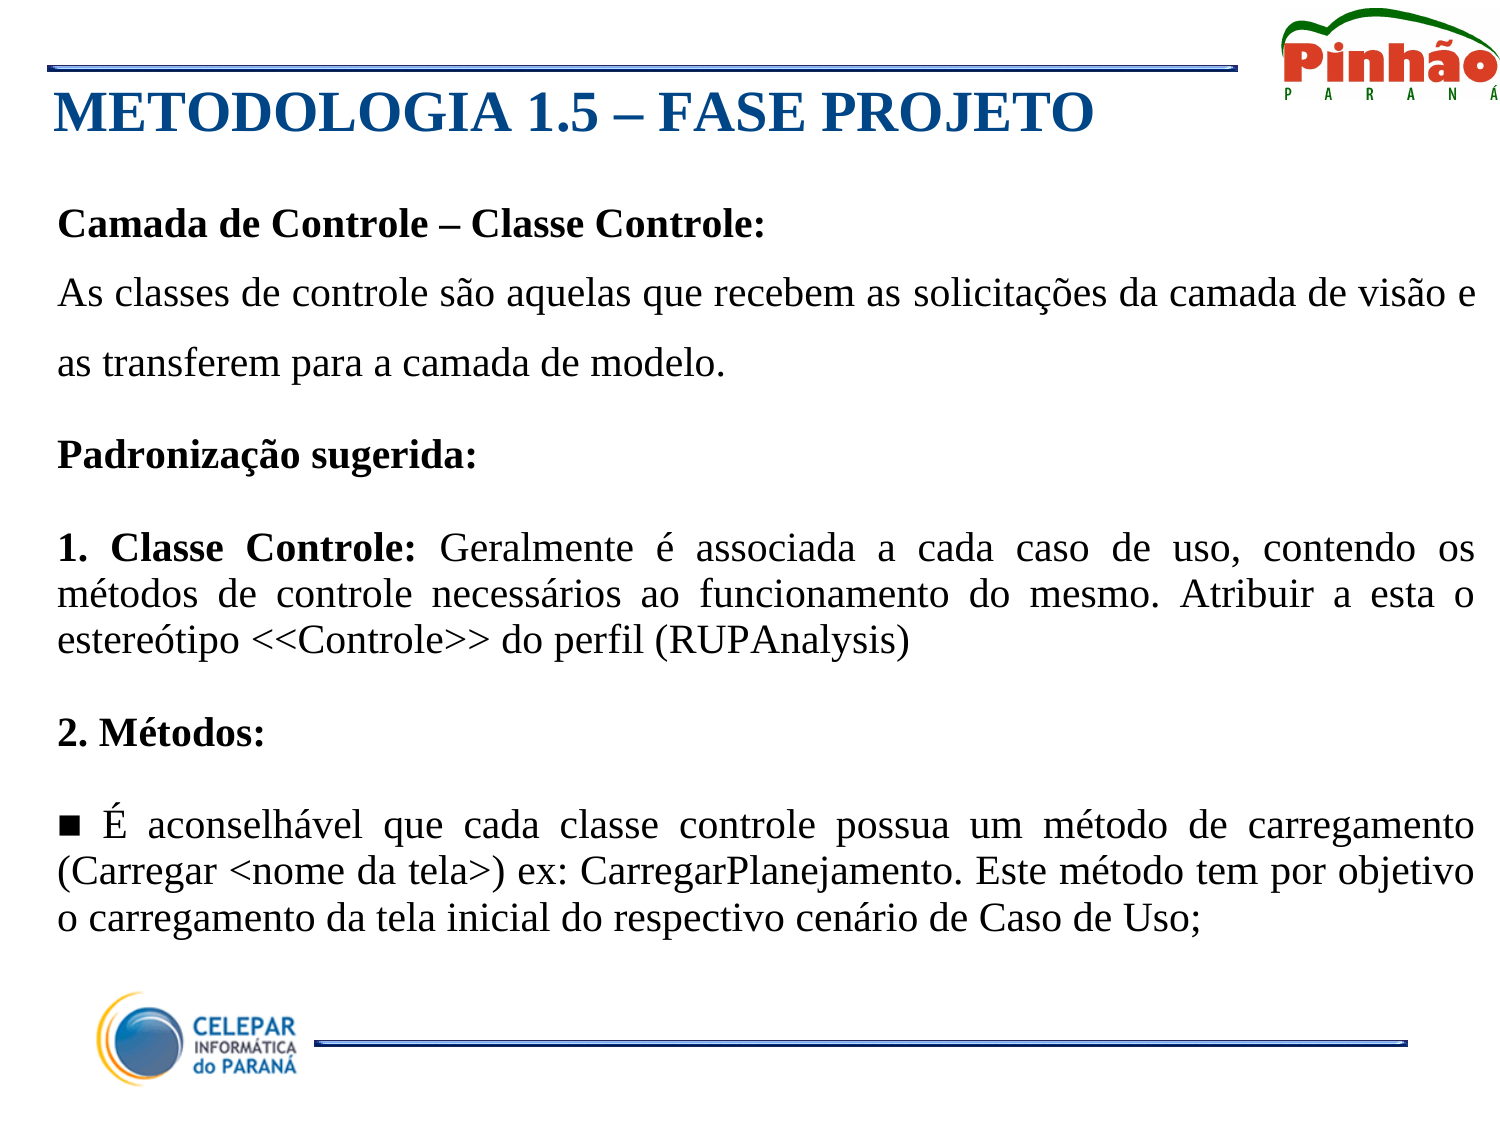

METODOLOGIA 1.5 – FASE PROJETO
Camada de Controle – Classe Controle:
As classes de controle são aquelas que recebem as solicitações da camada de visão e as transferem para a camada de modelo.
Padronização sugerida:
1. Classe Controle: Geralmente é associada a cada caso de uso, contendo os métodos de controle necessários ao funcionamento do mesmo. Atribuir a esta o estereótipo <<Controle>> do perfil (RUPAnalysis)
2. Métodos:
■ É aconselhável que cada classe controle possua um método de carregamento (Carregar <nome da tela>) ex: CarregarPlanejamento. Este método tem por objetivo o carregamento da tela inicial do respectivo cenário de Caso de Uso;